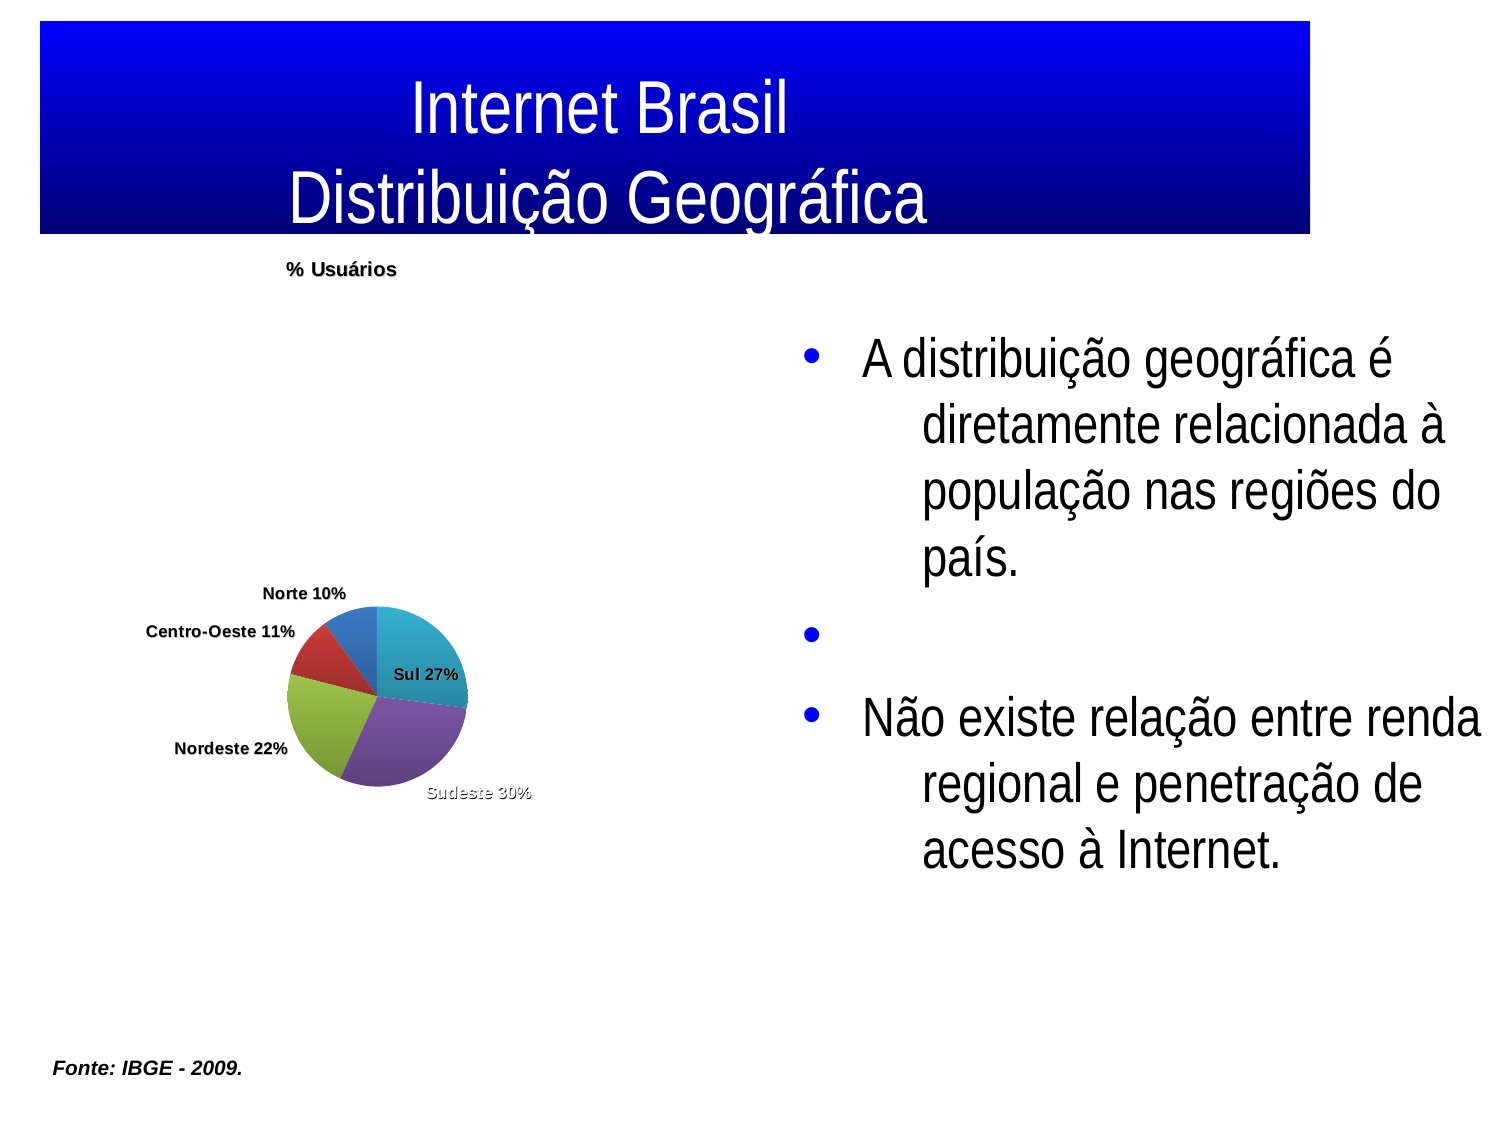

# Internet Brasil Distribuição Geográfica
### Chart: % Usuários
| Category | Usuários |
|---|---|
| Norte | 10.6 |
| Centro-Oeste | 11.6 |
| Nordeste | 23.5 |
| Sudeste | 31.5 |
| Sul | 28.6 |A distribuição geográfica é diretamente relacionada à população nas regiões do país.
Não existe relação entre renda regional e penetração de acesso à Internet.
Fonte: IBGE - 2009.